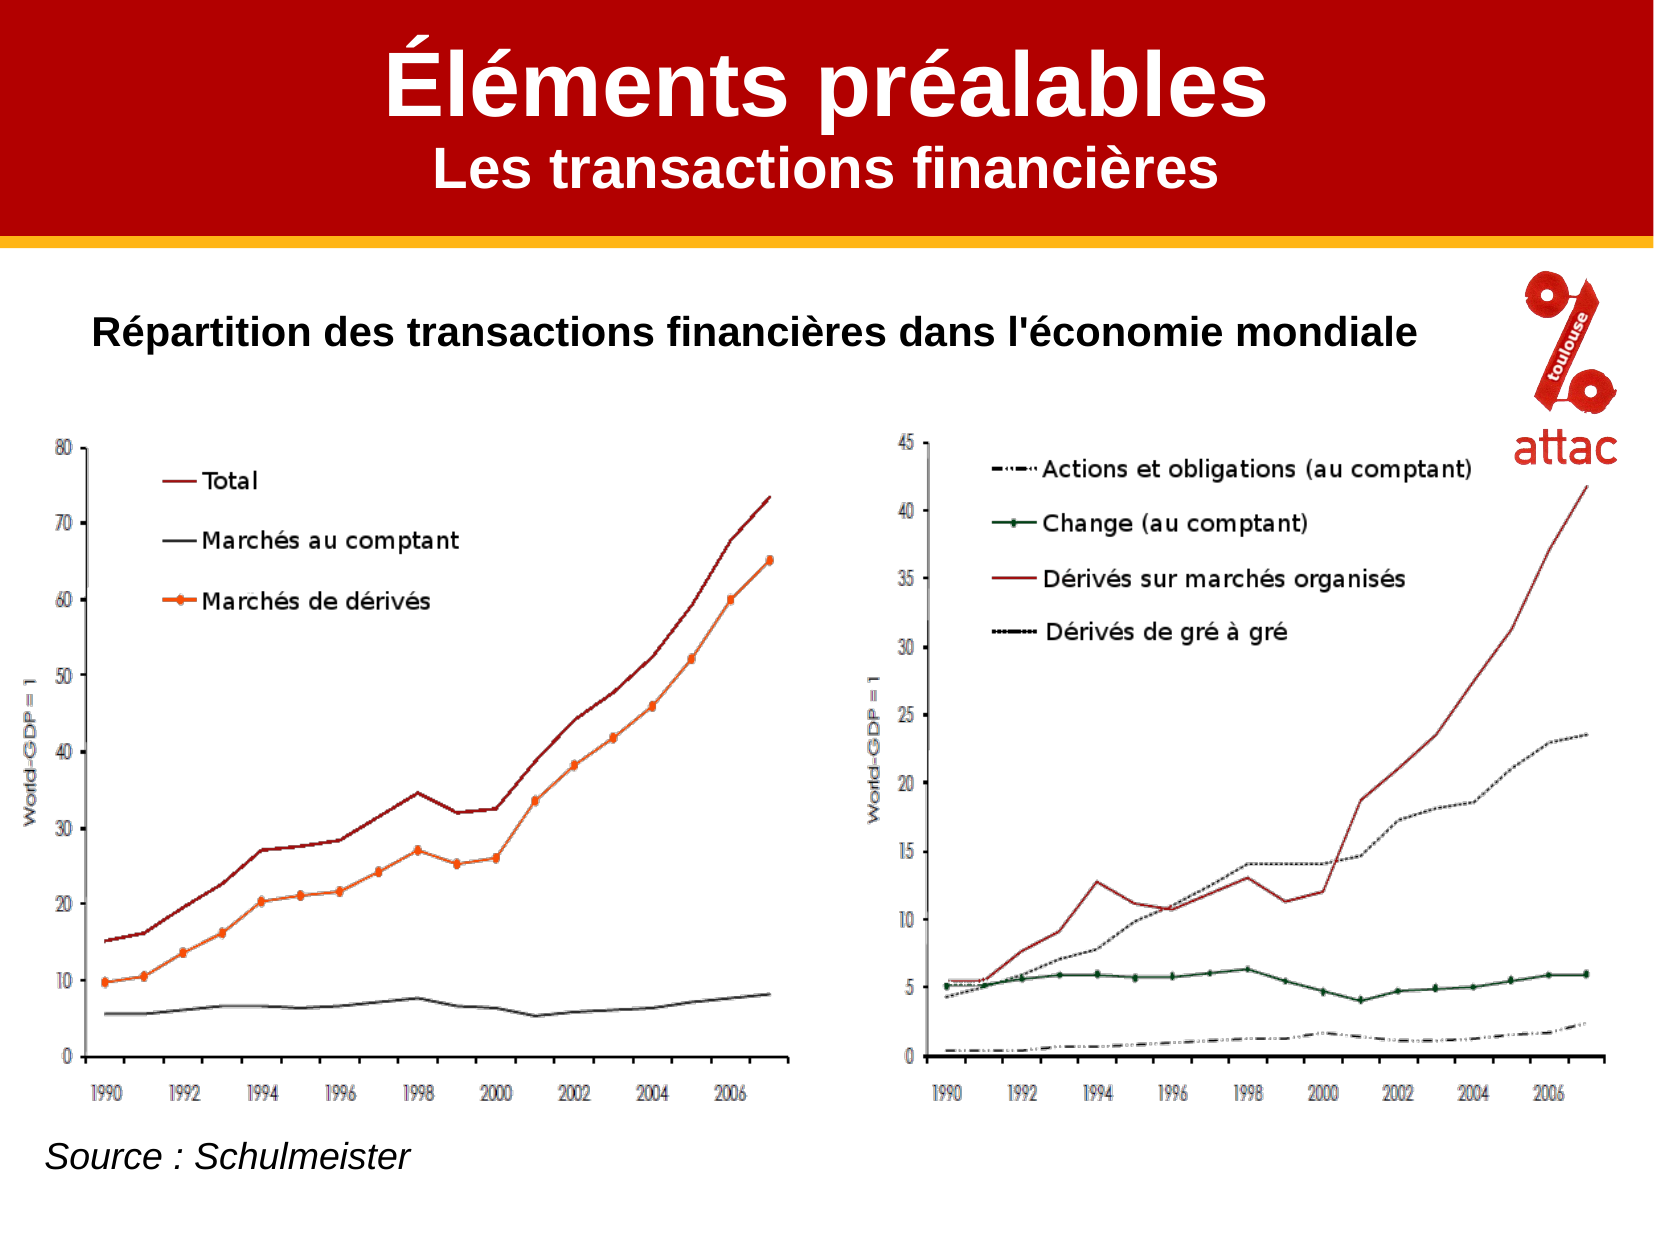

# Éléments préalables Les transactions financières
Répartition des transactions financières dans l'économie mondiale
Source : Schulmeister